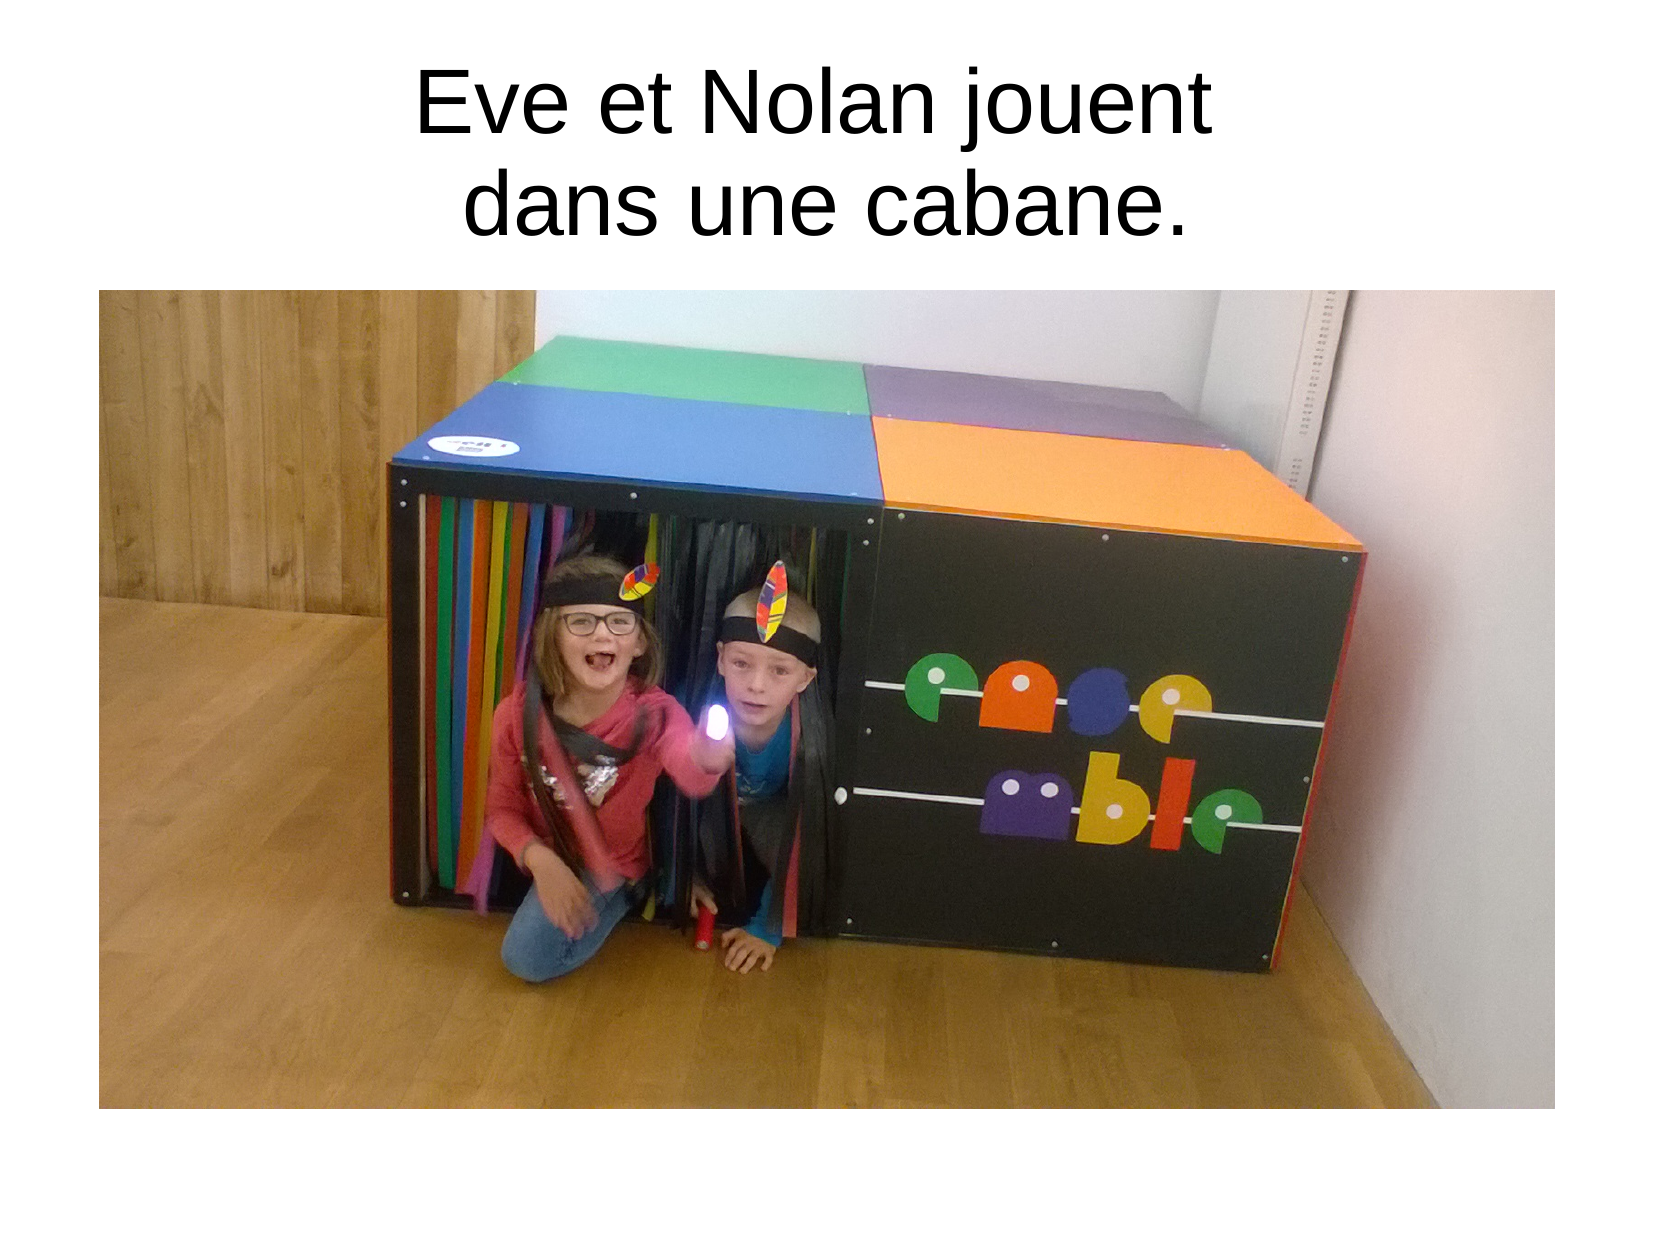

# Eve et Nolan jouent dans une cabane.